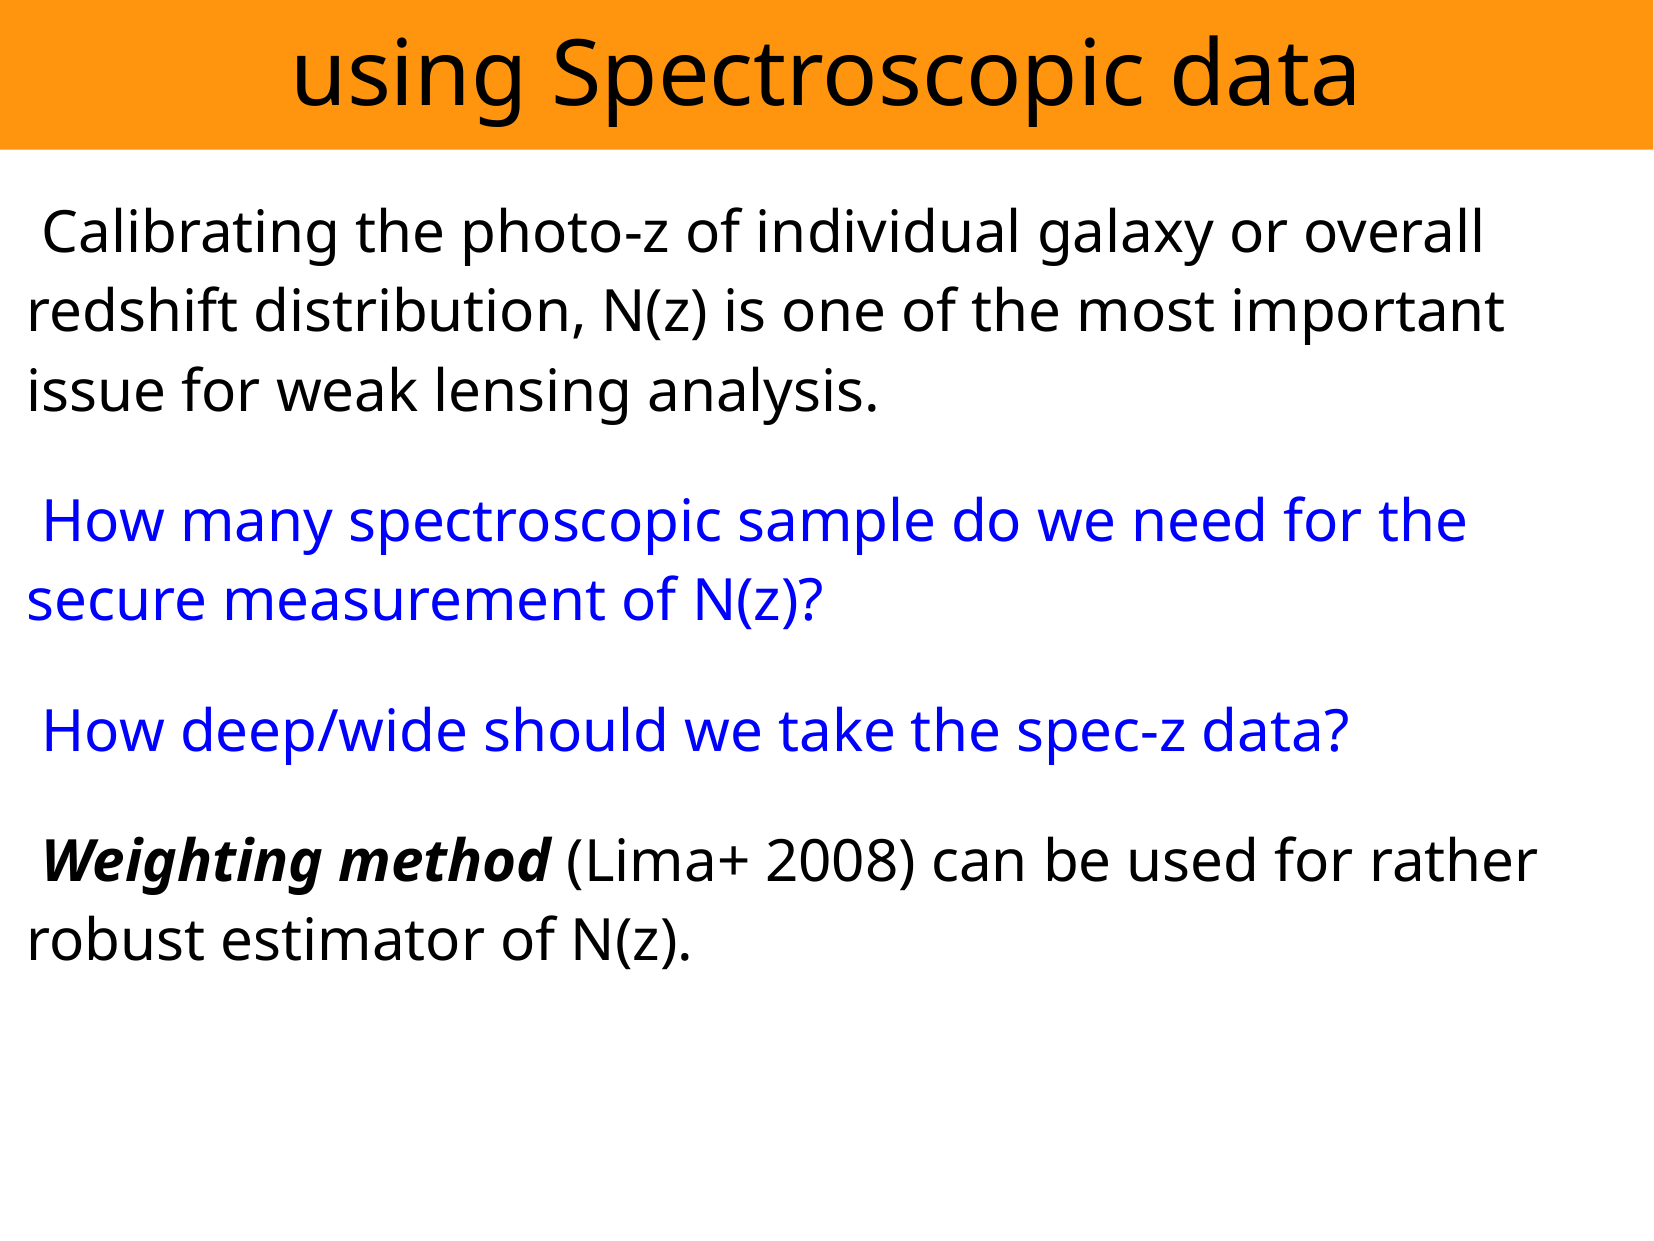

using Spectroscopic data
 Calibrating the photo-z of individual galaxy or overall redshift distribution, N(z) is one of the most important issue for weak lensing analysis.
 How many spectroscopic sample do we need for the secure measurement of N(z)?
 How deep/wide should we take the spec-z data?
 Weighting method (Lima+ 2008) can be used for rather robust estimator of N(z).